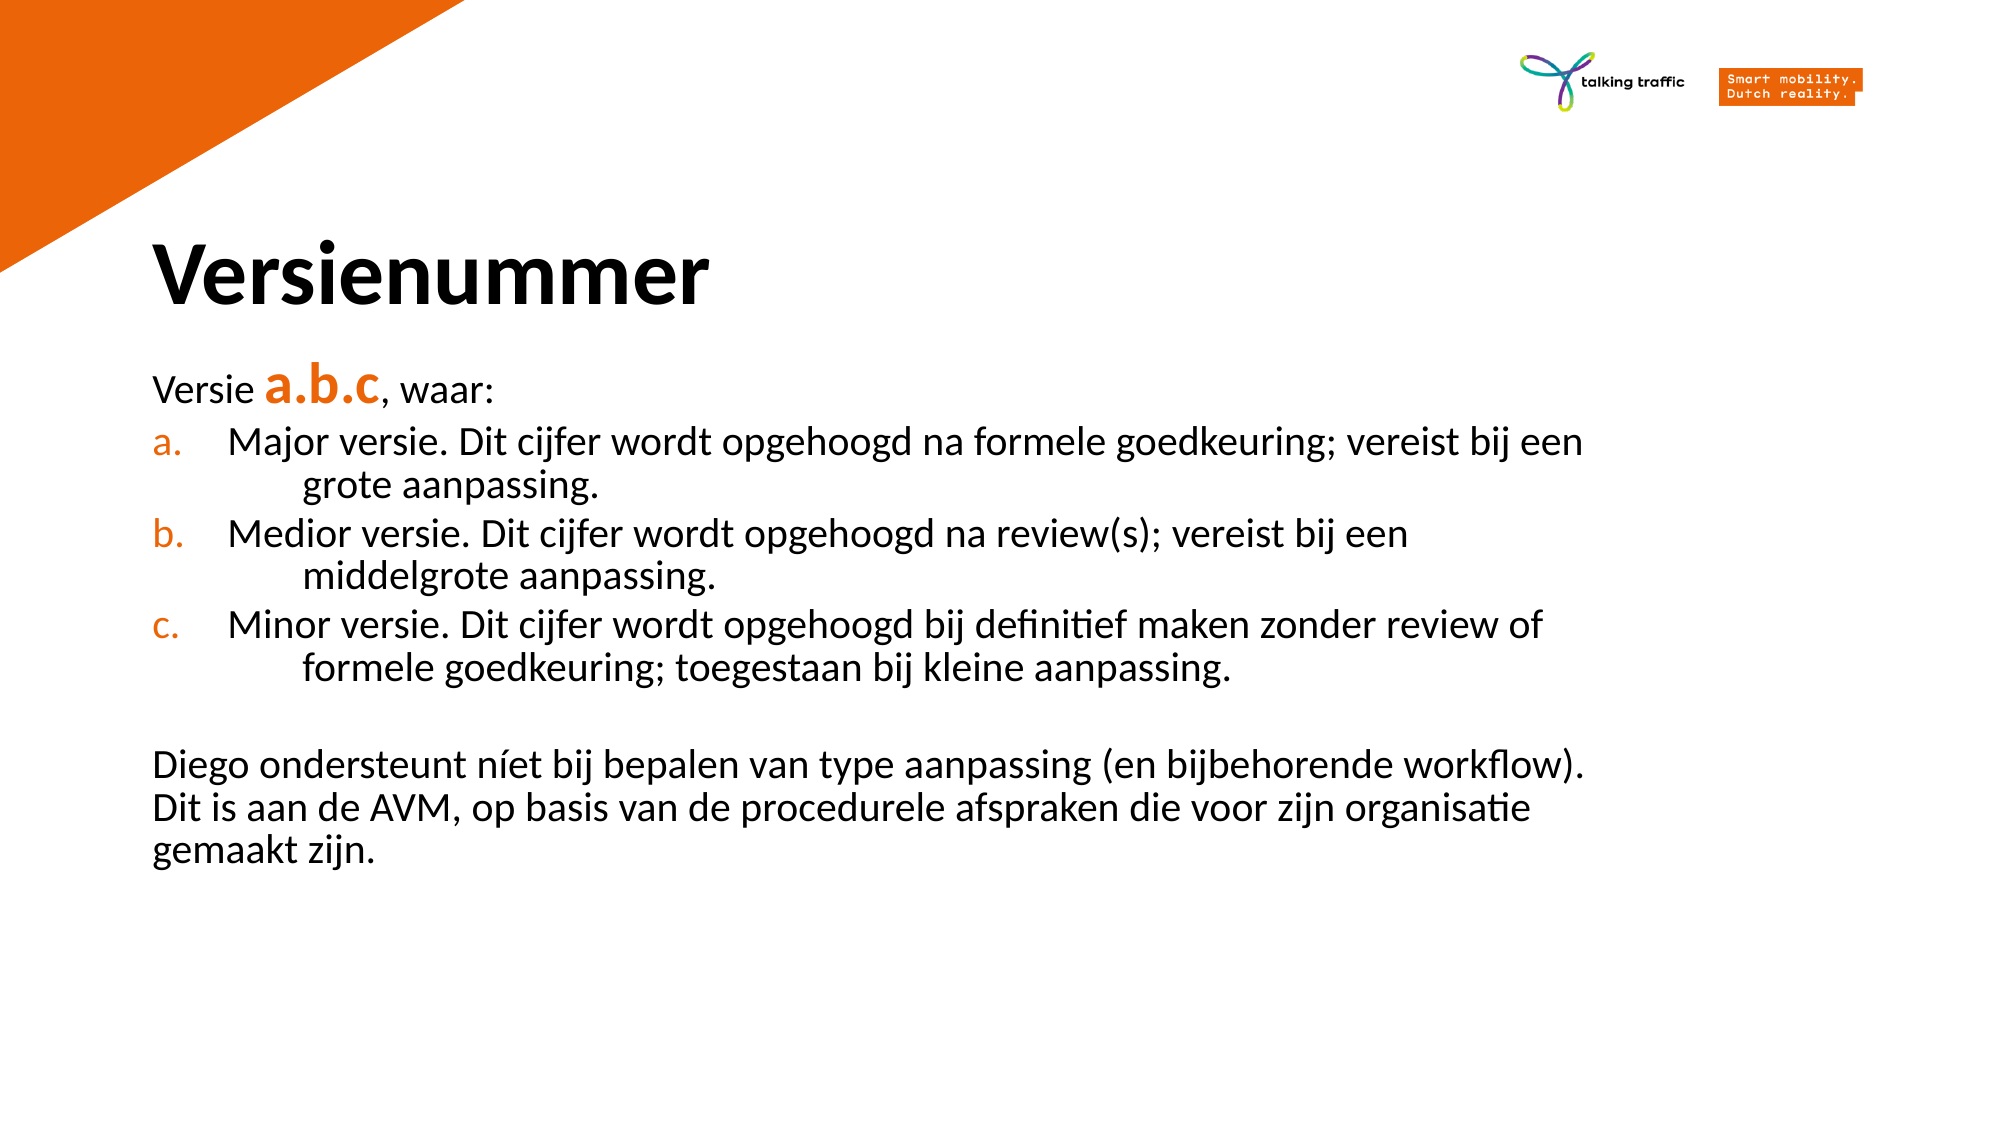

# Versienummer
Versie a.b.c, waar:
Major versie. Dit cijfer wordt opgehoogd na formele goedkeuring; vereist bij een grote aanpassing.
Medior versie. Dit cijfer wordt opgehoogd na review(s); vereist bij een middelgrote aanpassing.
Minor versie. Dit cijfer wordt opgehoogd bij definitief maken zonder review of formele goedkeuring; toegestaan bij kleine aanpassing.
Diego ondersteunt níet bij bepalen van type aanpassing (en bijbehorende workflow). Dit is aan de AVM, op basis van de procedurele afspraken die voor zijn organisatie gemaakt zijn.